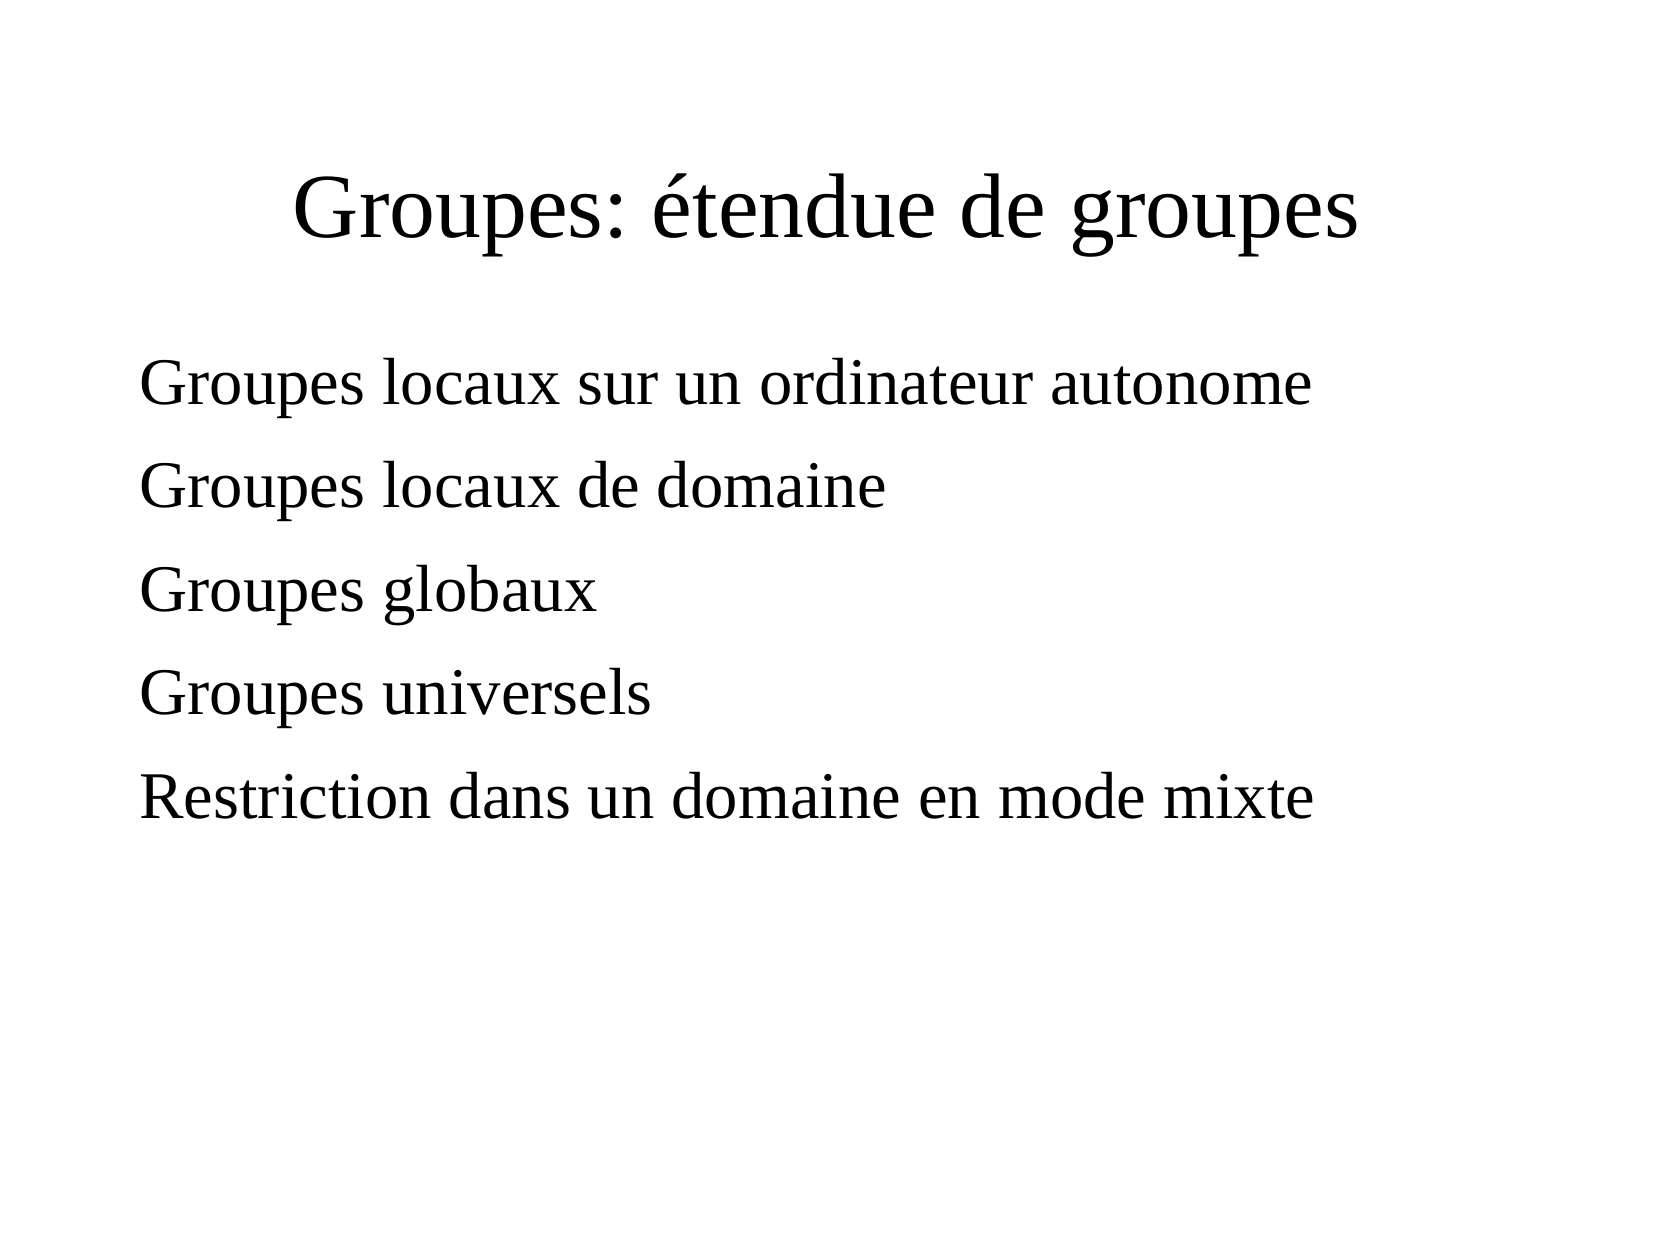

# Groupes: étendue de groupes
Groupes locaux sur un ordinateur autonome
Groupes locaux de domaine
Groupes globaux
Groupes universels
Restriction dans un domaine en mode mixte